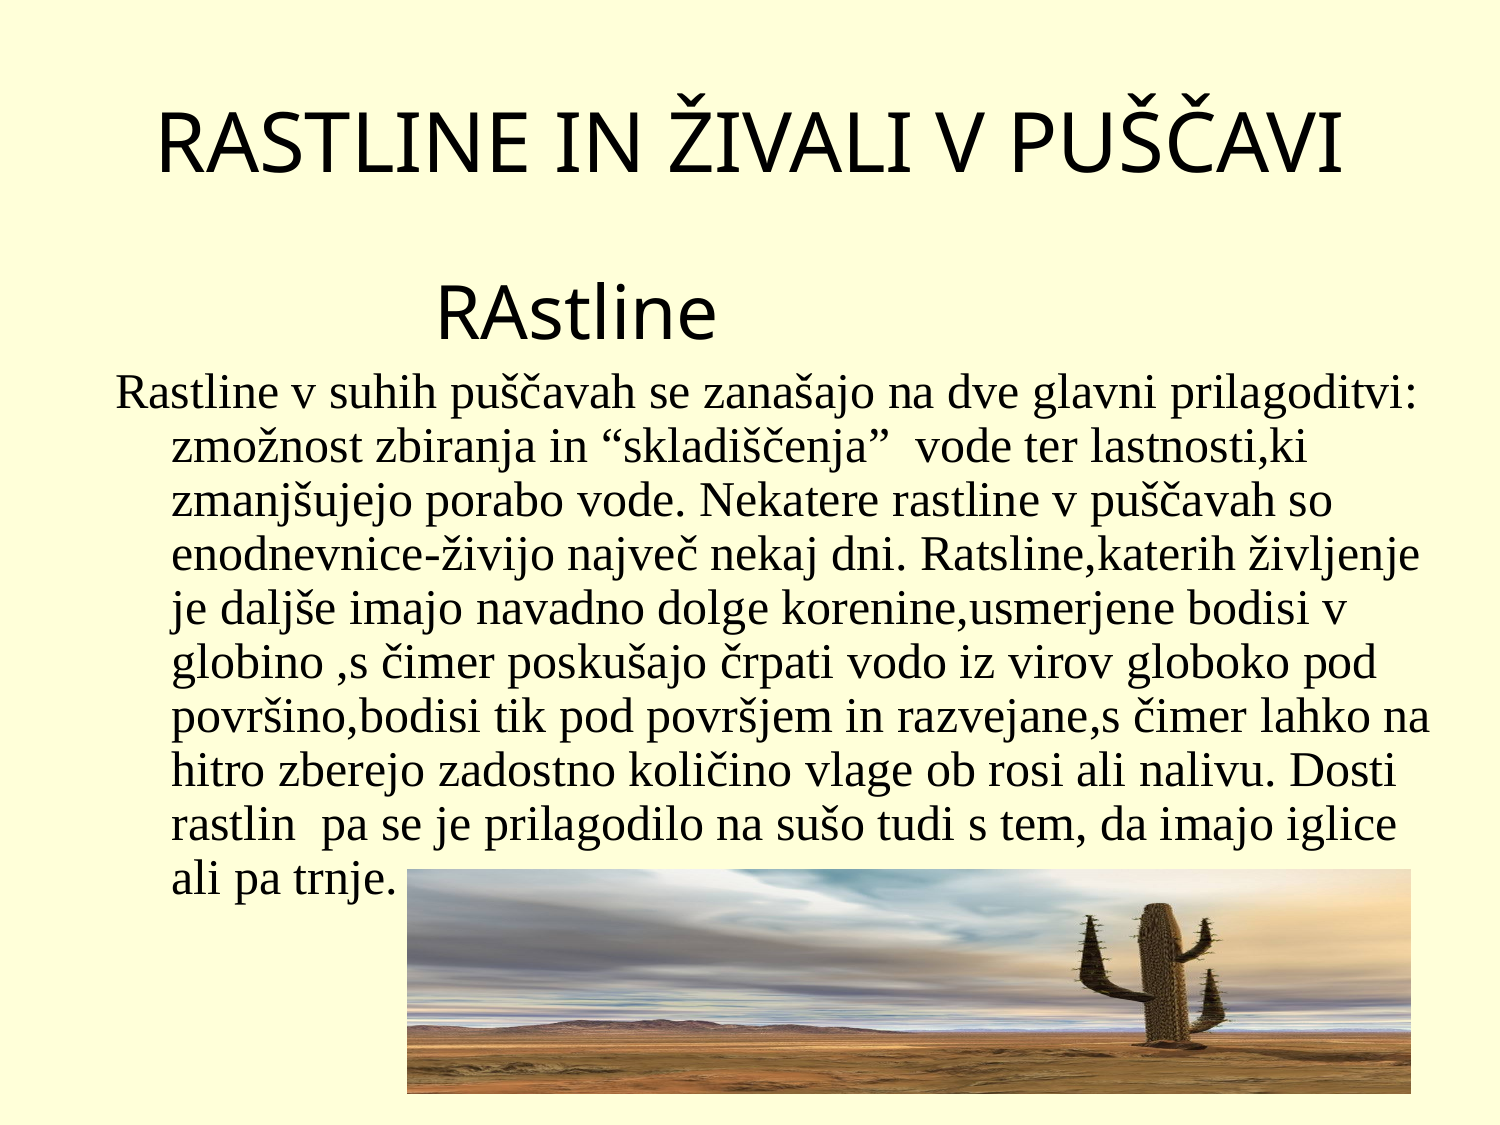

# RASTLINE IN ŽIVALI V PUŠČAVI
 RAstline
Rastline v suhih puščavah se zanašajo na dve glavni prilagoditvi: zmožnost zbiranja in “skladiščenja” vode ter lastnosti,ki zmanjšujejo porabo vode. Nekatere rastline v puščavah so enodnevnice-živijo največ nekaj dni. Ratsline,katerih življenje je daljše imajo navadno dolge korenine,usmerjene bodisi v globino ,s čimer poskušajo črpati vodo iz virov globoko pod površino,bodisi tik pod površjem in razvejane,s čimer lahko na hitro zberejo zadostno količino vlage ob rosi ali nalivu. Dosti rastlin pa se je prilagodilo na sušo tudi s tem, da imajo iglice ali pa trnje.